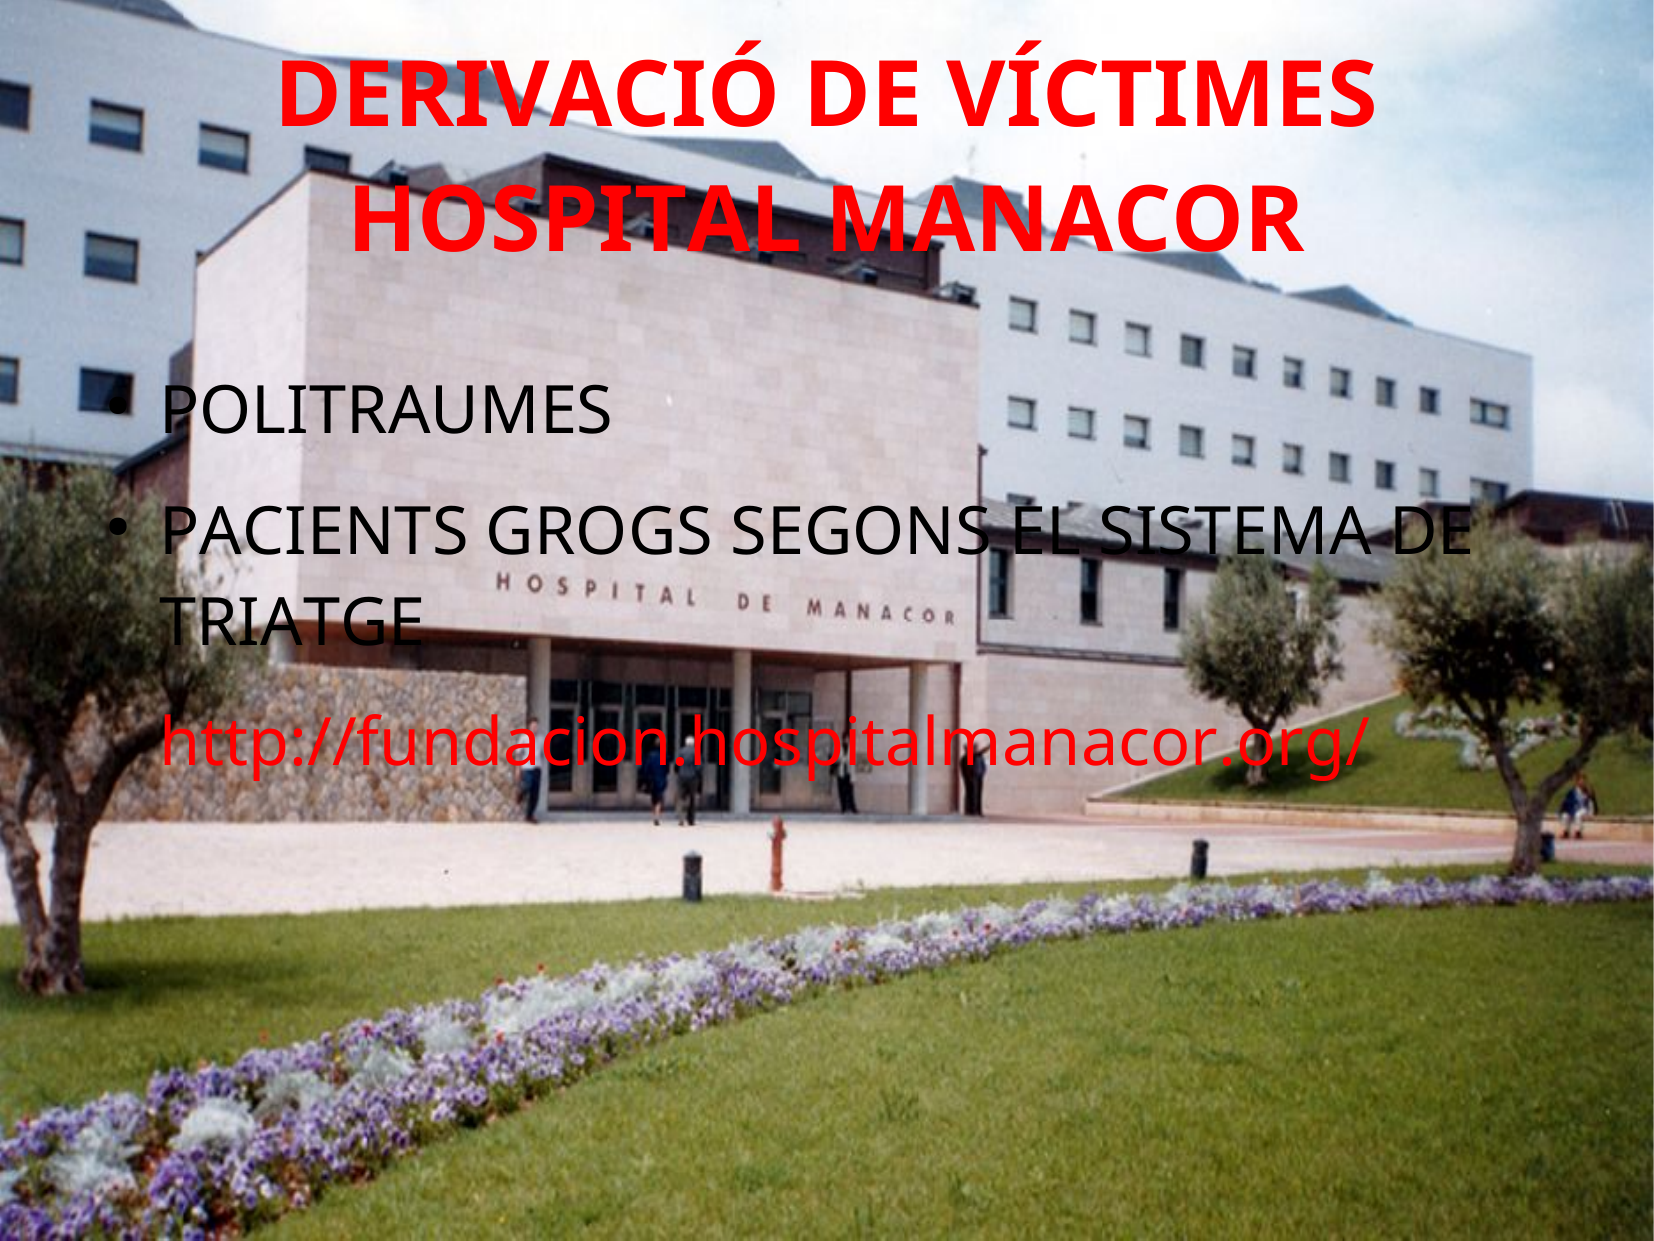

# DERIVACIÓ DE VÍCTIMES HOSPITAL MANACOR
POLITRAUMES
PACIENTS GROGS SEGONS EL SISTEMA DE TRIATGE
http://fundacion.hospitalmanacor.org/